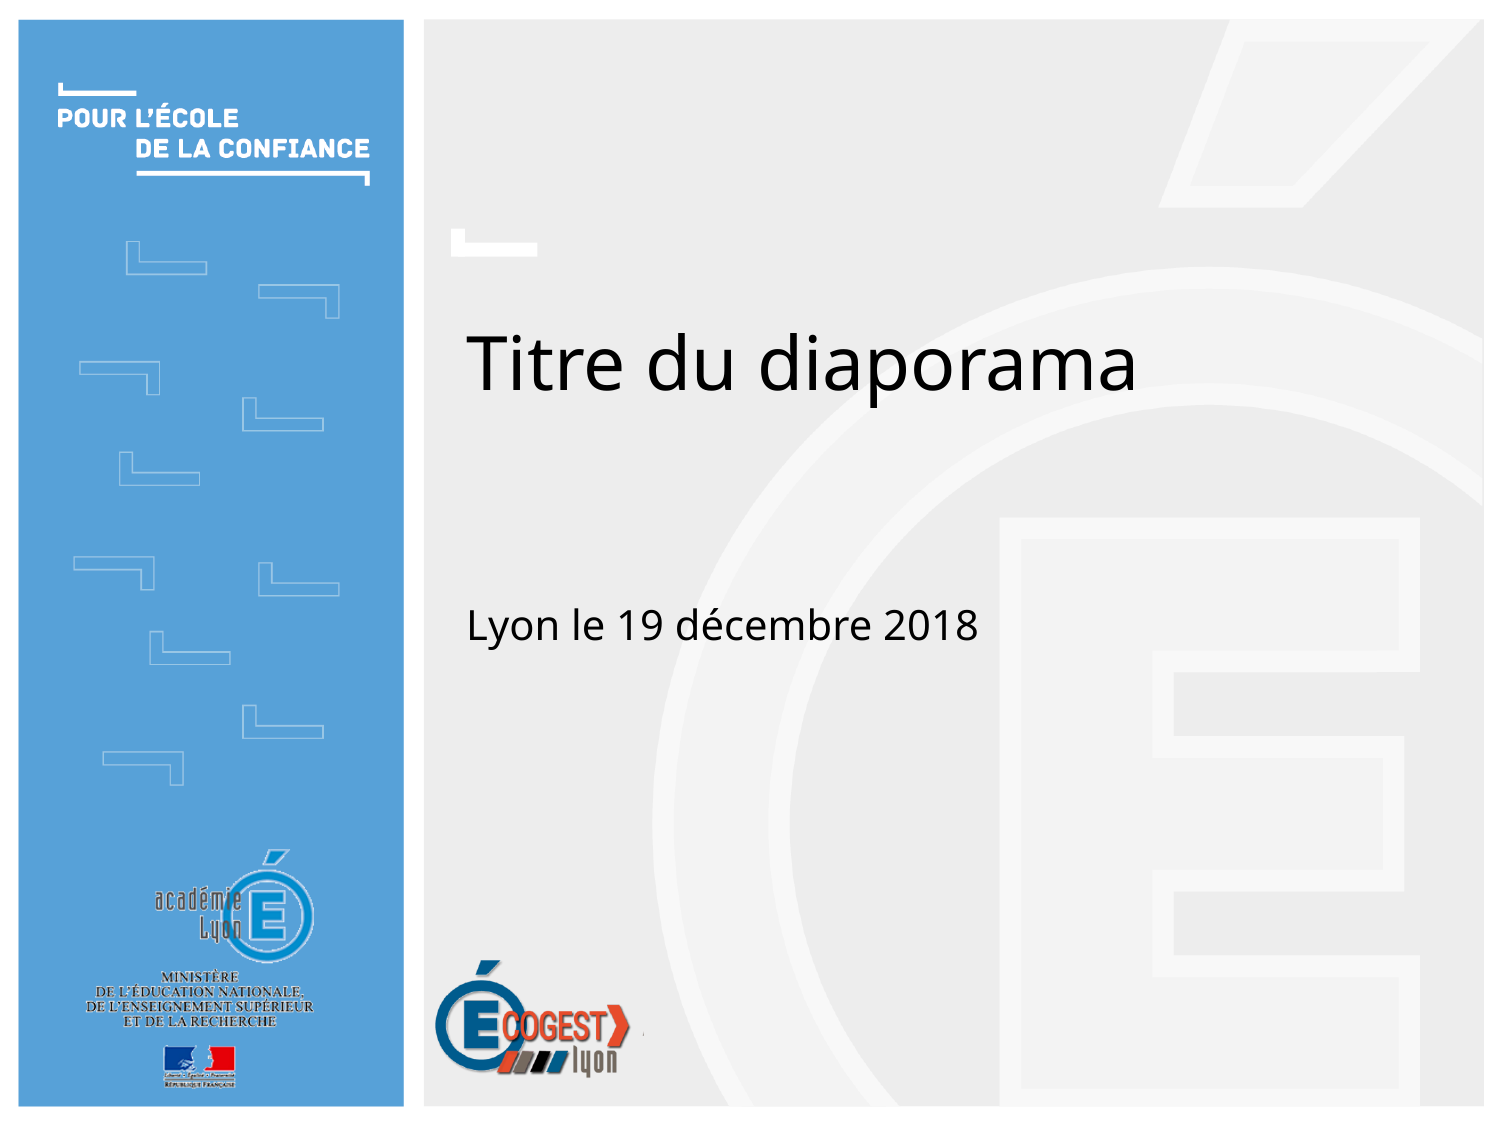

Titre du diaporama
Lyon le 19 décembre 2018